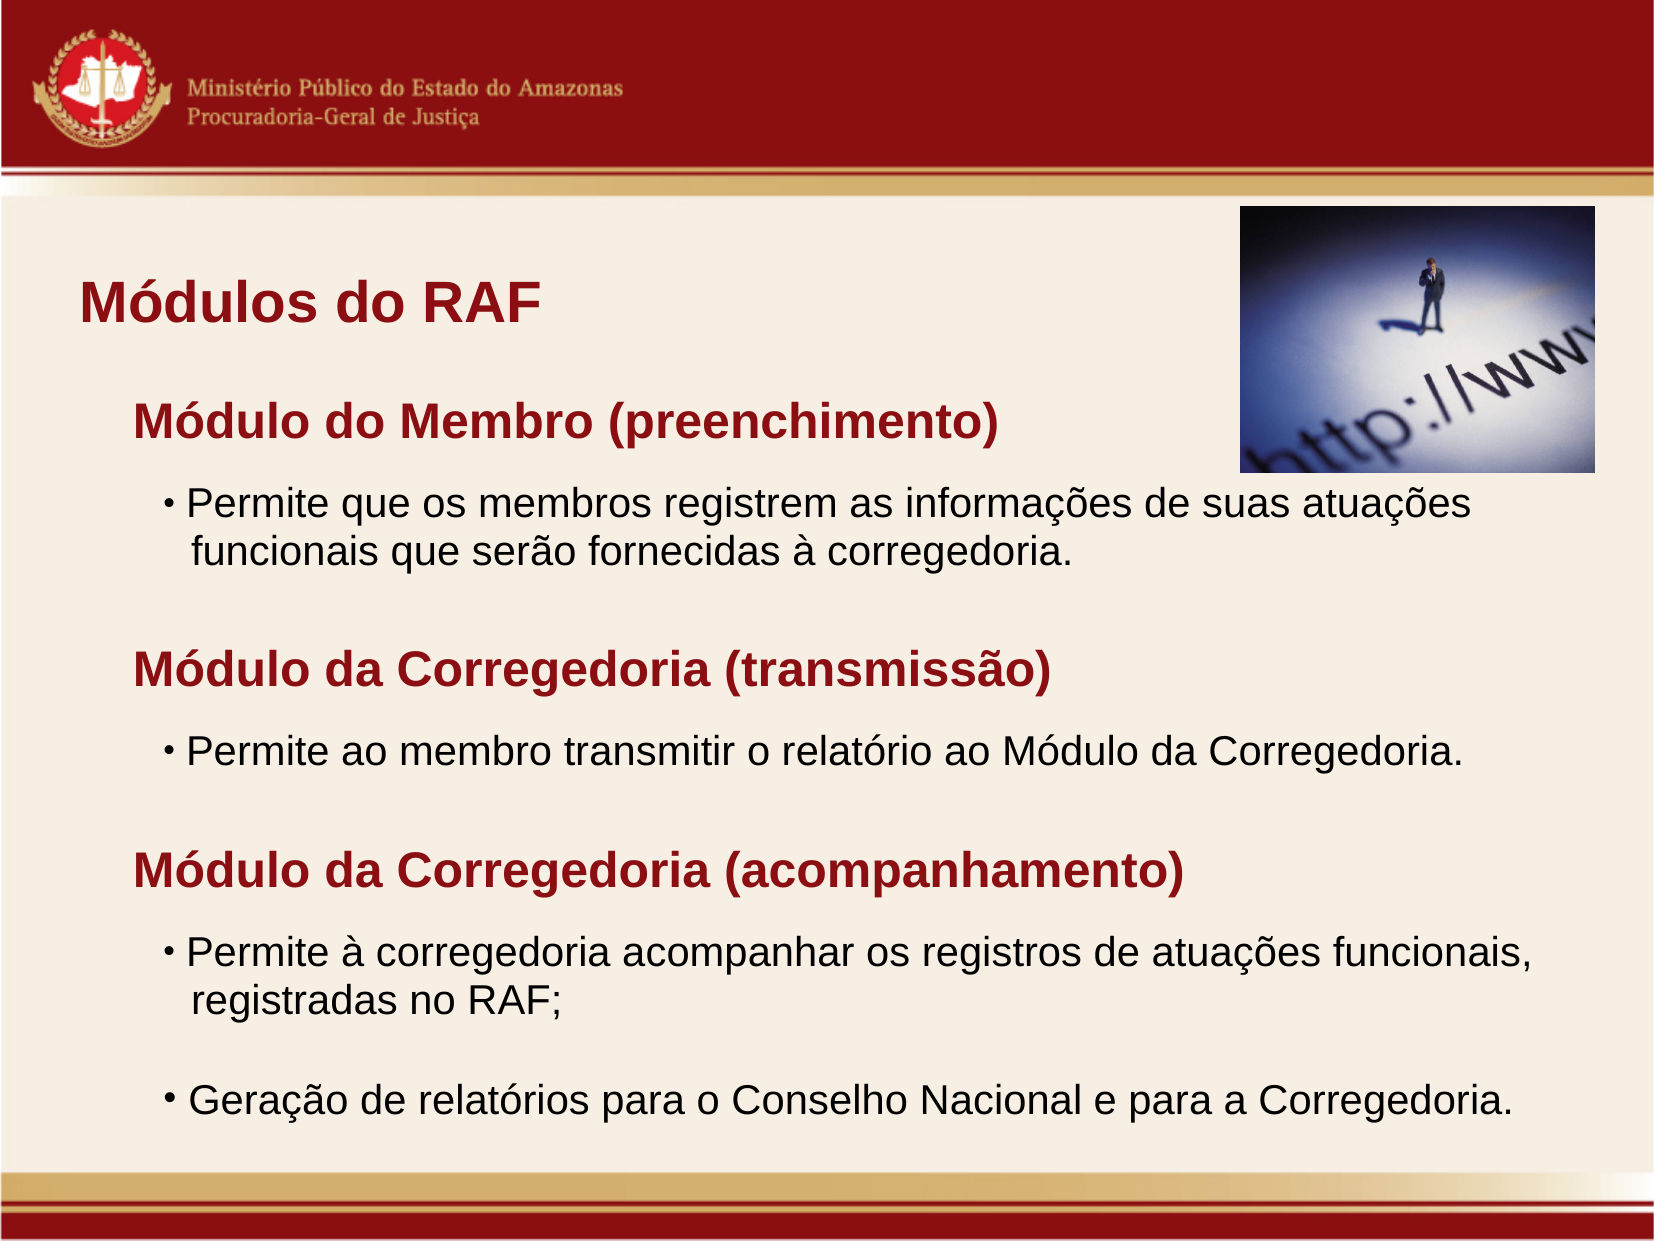

Módulos do RAF
Módulo do Membro (preenchimento)
 Permite que os membros registrem as informações de suas atuações funcionais que serão fornecidas à corregedoria.
Módulo da Corregedoria (transmissão)
 Permite ao membro transmitir o relatório ao Módulo da Corregedoria.
Módulo da Corregedoria (acompanhamento)
 Permite à corregedoria acompanhar os registros de atuações funcionais, registradas no RAF;
 Geração de relatórios para o Conselho Nacional e para a Corregedoria.